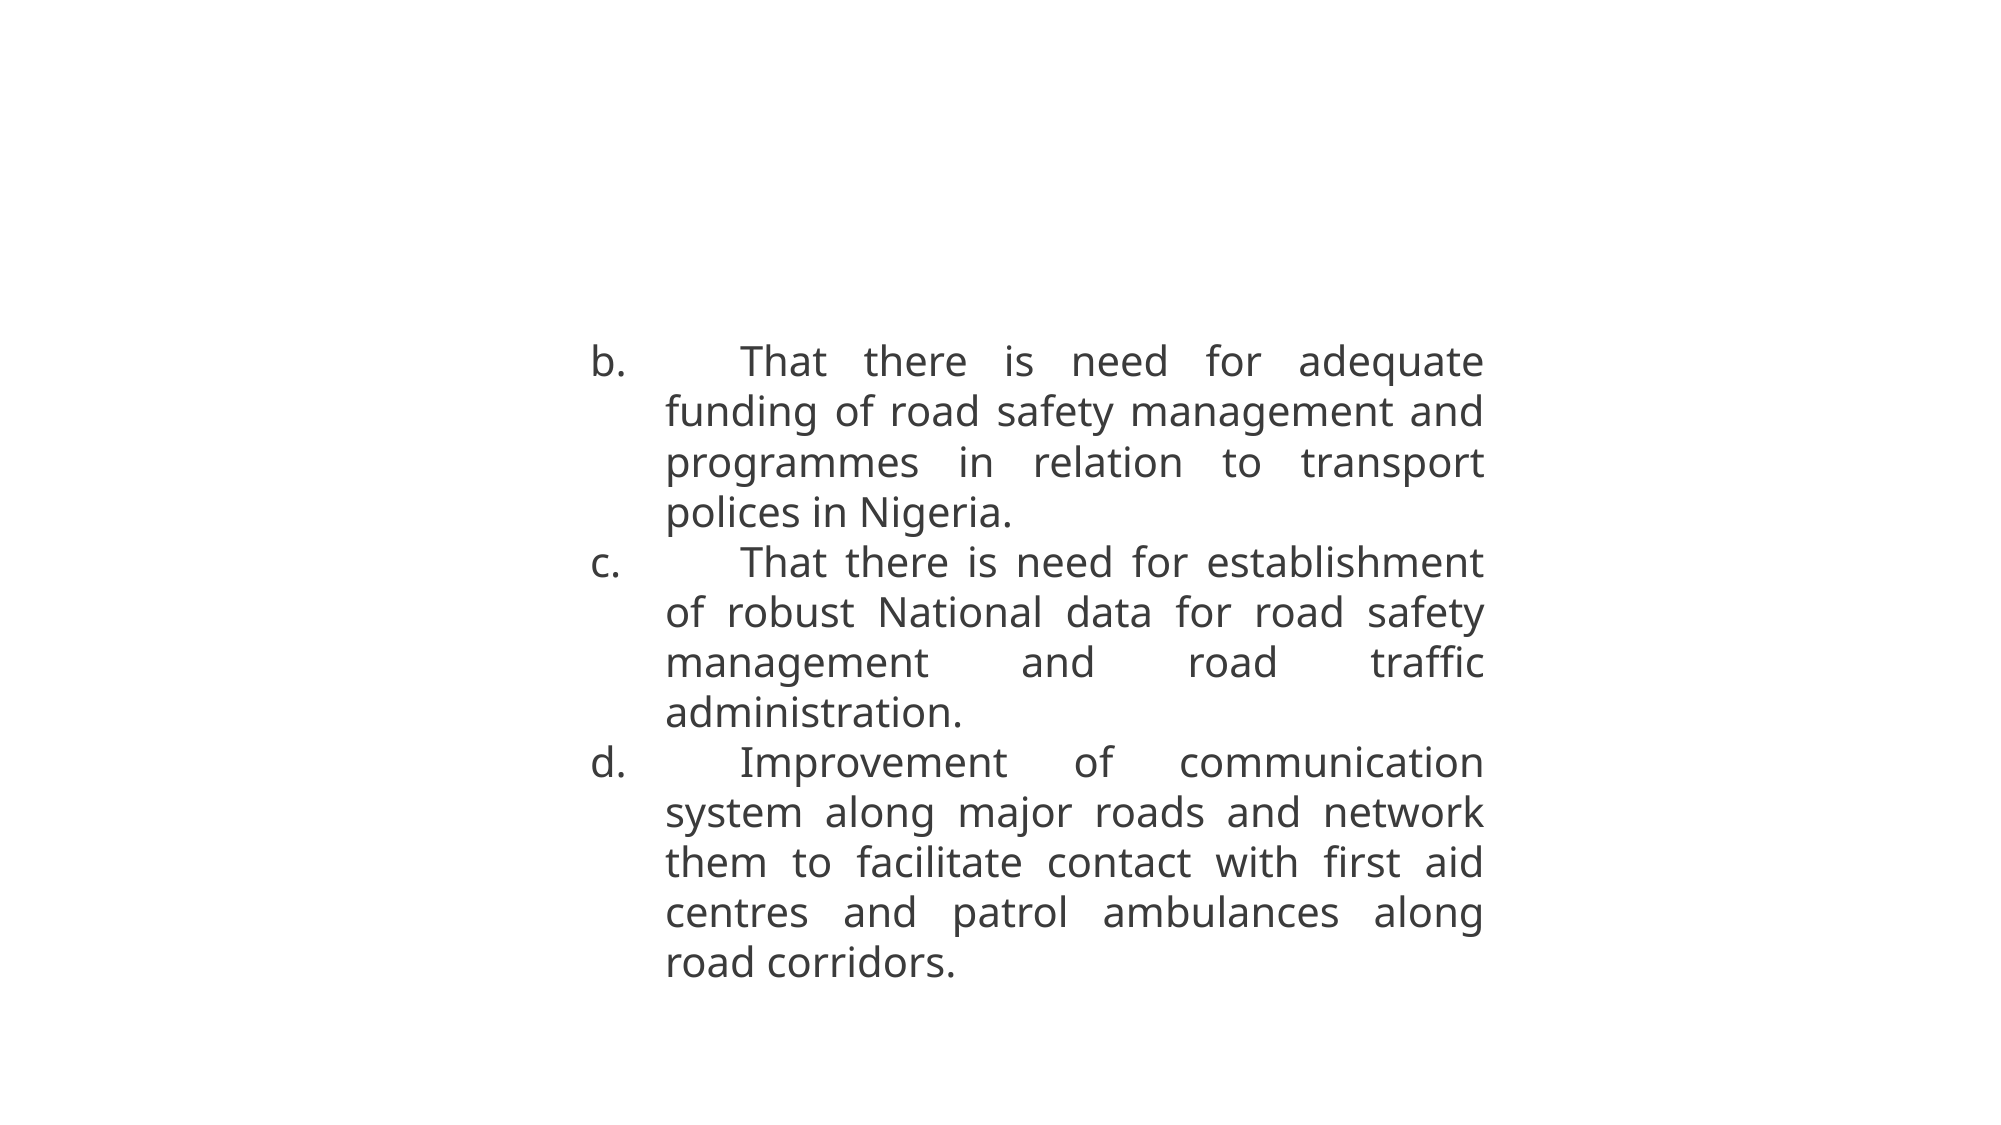

b.	That there is need for adequate funding of road safety management and programmes in relation to transport polices in Nigeria.
c.	That there is need for establishment of robust National data for road safety management and road traffic administration.
d.	Improvement of communication system along major roads and network them to facilitate contact with first aid centres and patrol ambulances along road corridors.